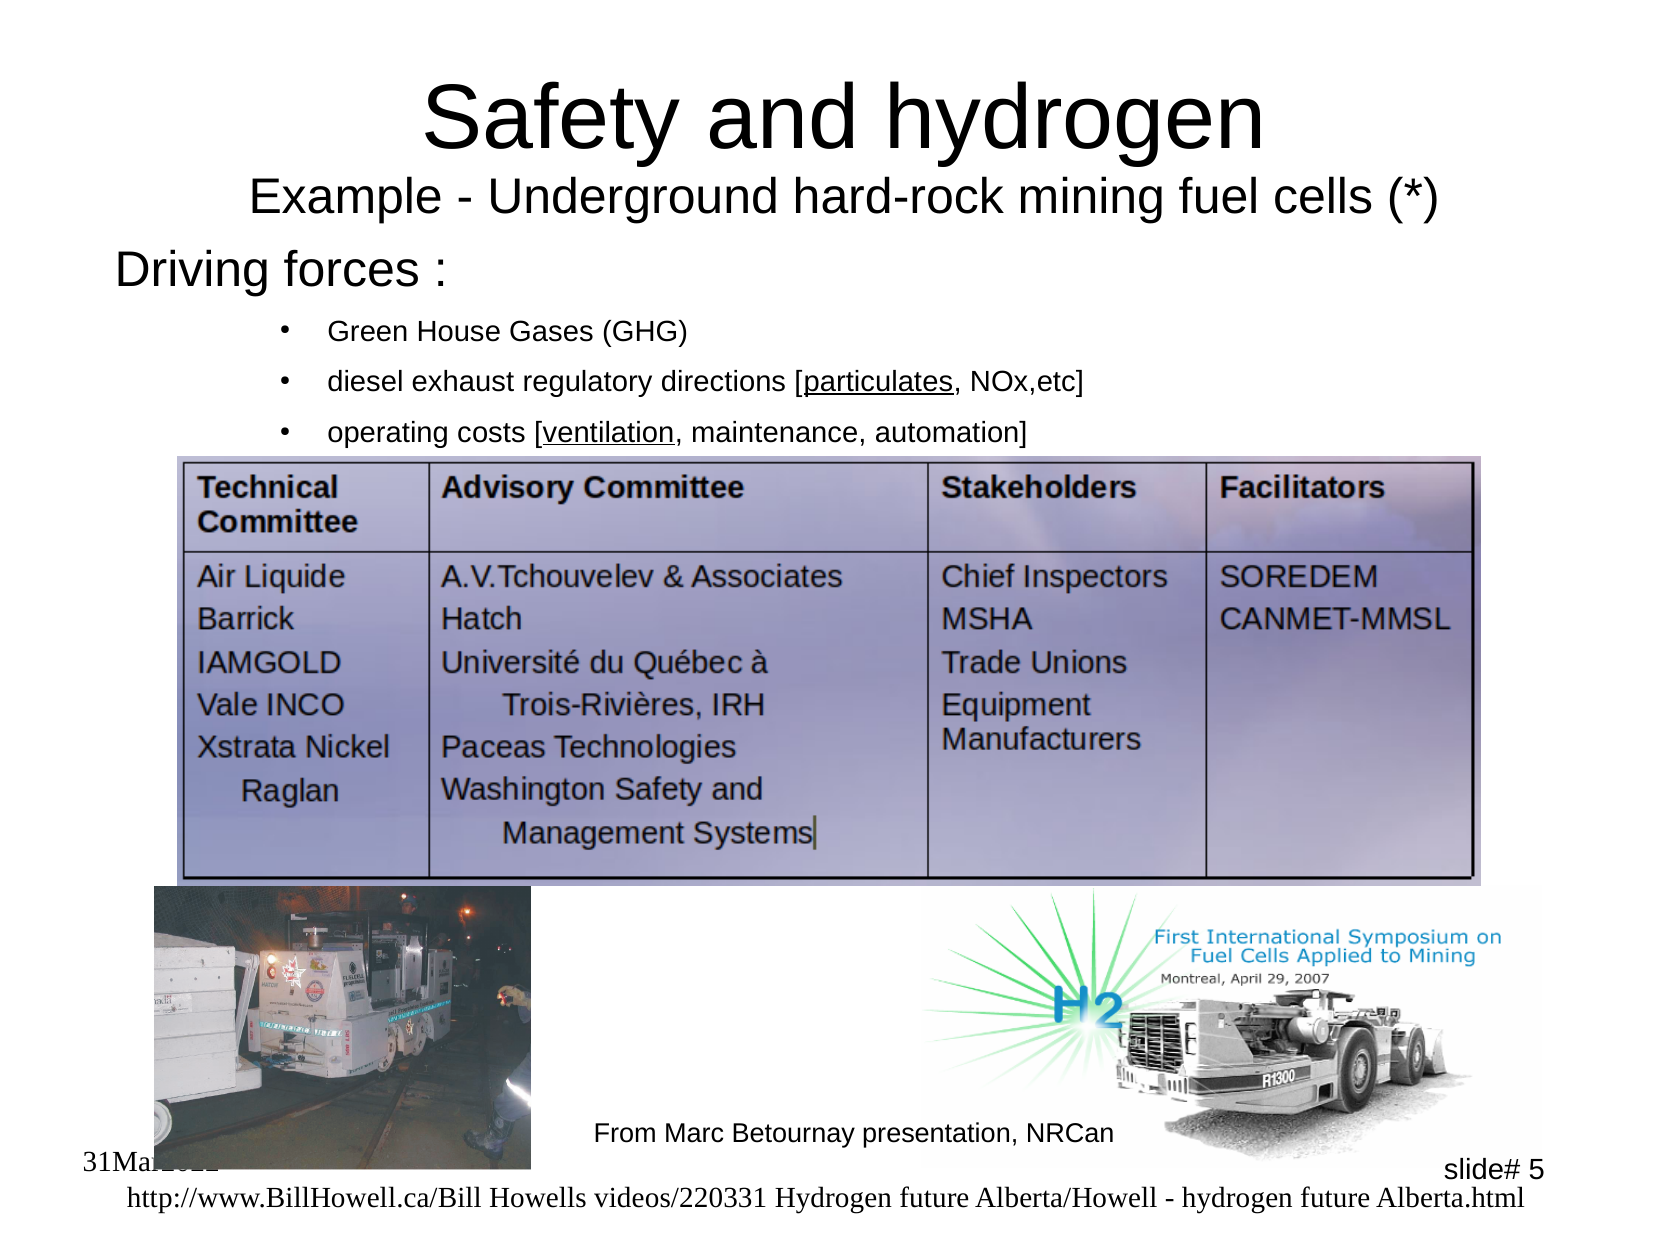

# Safety and hydrogen Example - Underground hard-rock mining fuel cells (*)
Driving forces :
Green House Gases (GHG)
diesel exhaust regulatory directions [particulates, NOx,etc]
operating costs [ventilation, maintenance, automation]
From Marc Betournay presentation, NRCan
slide# 5
31Mar2022
http://www.BillHowell.ca/Bill Howells videos/220331 Hydrogen future Alberta/Howell - hydrogen future Alberta.html